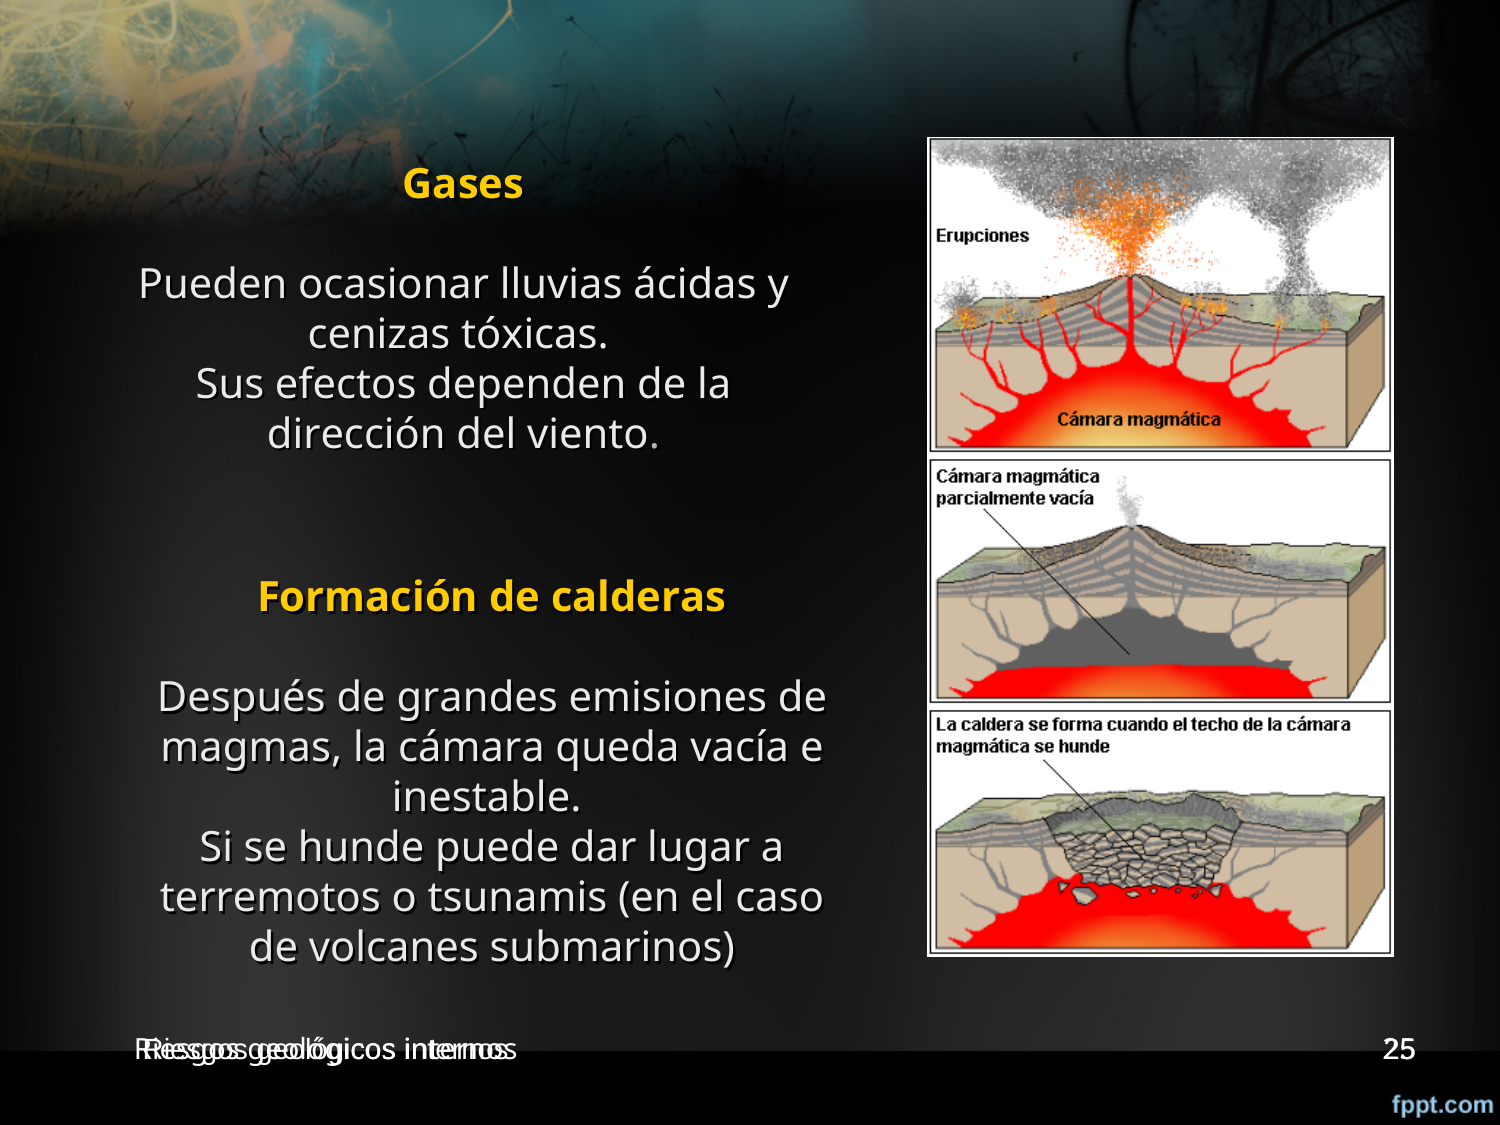

Gases
Pueden ocasionar lluvias ácidas y cenizas tóxicas.
Sus efectos dependen de la dirección del viento.
Formación de calderas
Después de grandes emisiones de magmas, la cámara queda vacía e inestable.
Si se hunde puede dar lugar a terremotos o tsunamis (en el caso de volcanes submarinos)
Riesgos geológicos internos
Riesgos geológicos internos